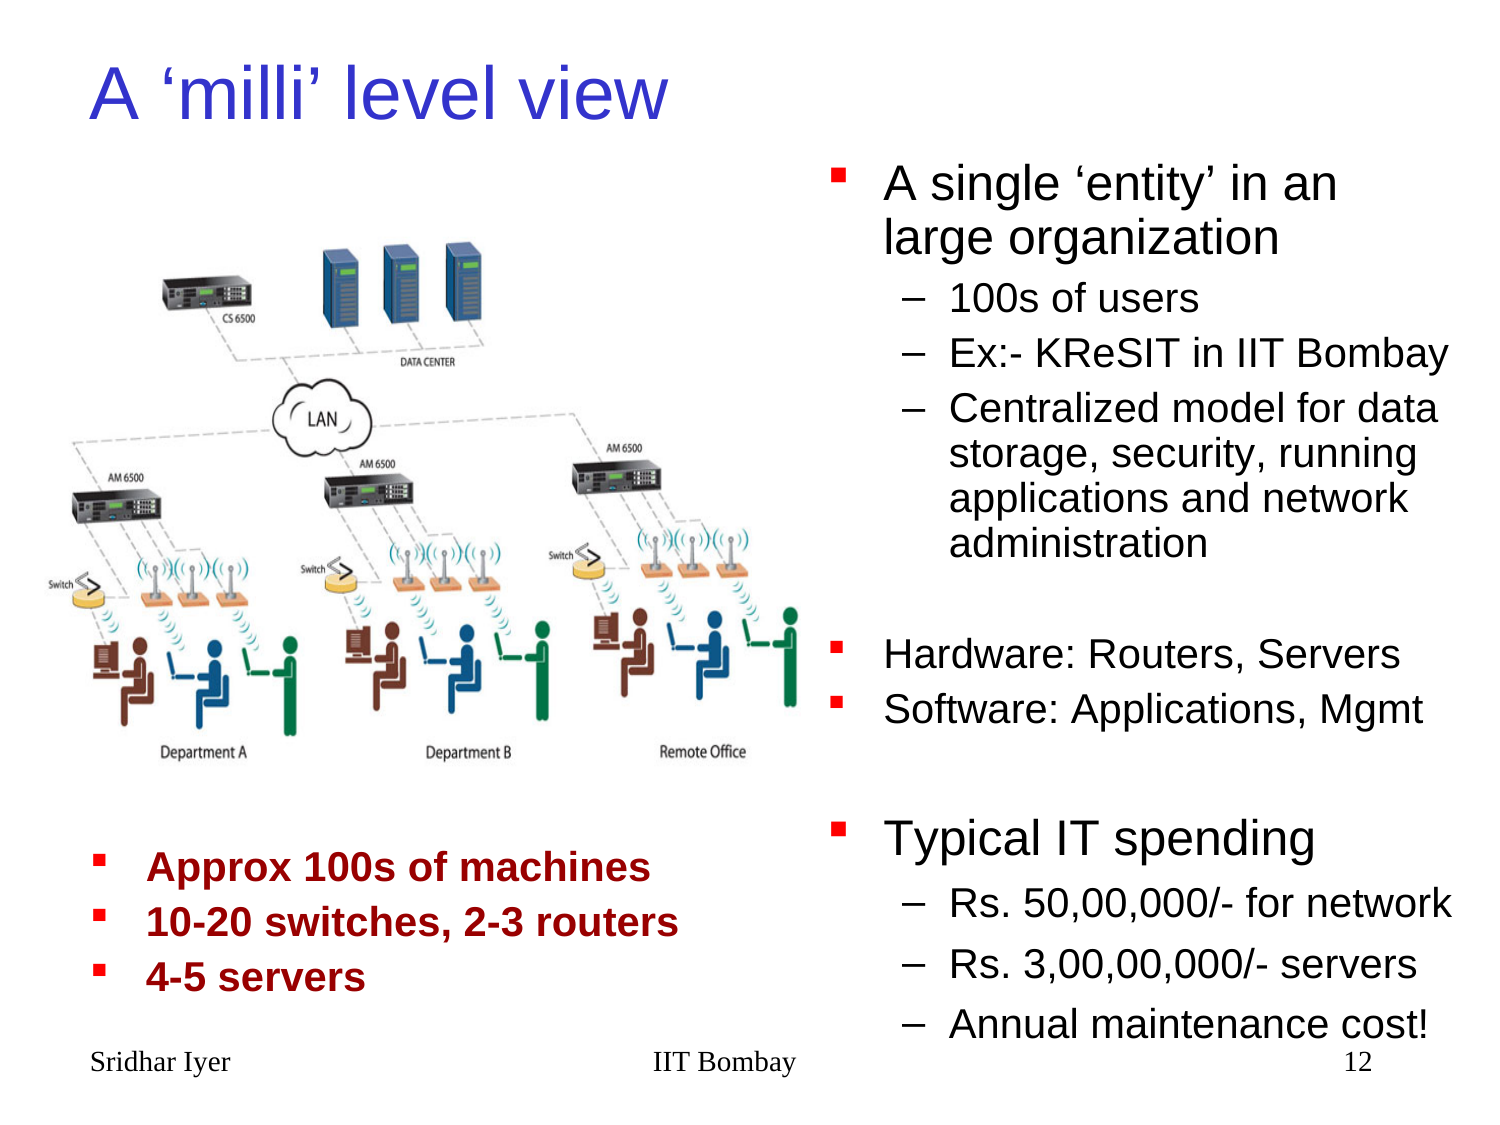

# A ‘milli’ level view
A single ‘entity’ in an large organization
100s of users
Ex:- KReSIT in IIT Bombay
Centralized model for data storage, security, running applications and network administration
Hardware: Routers, Servers
Software: Applications, Mgmt
Typical IT spending
Rs. 50,00,000/- for network
Rs. 3,00,00,000/- servers
Annual maintenance cost!
Approx 100s of machines
10-20 switches, 2-3 routers
4-5 servers
Sridhar Iyer
IIT Bombay
12